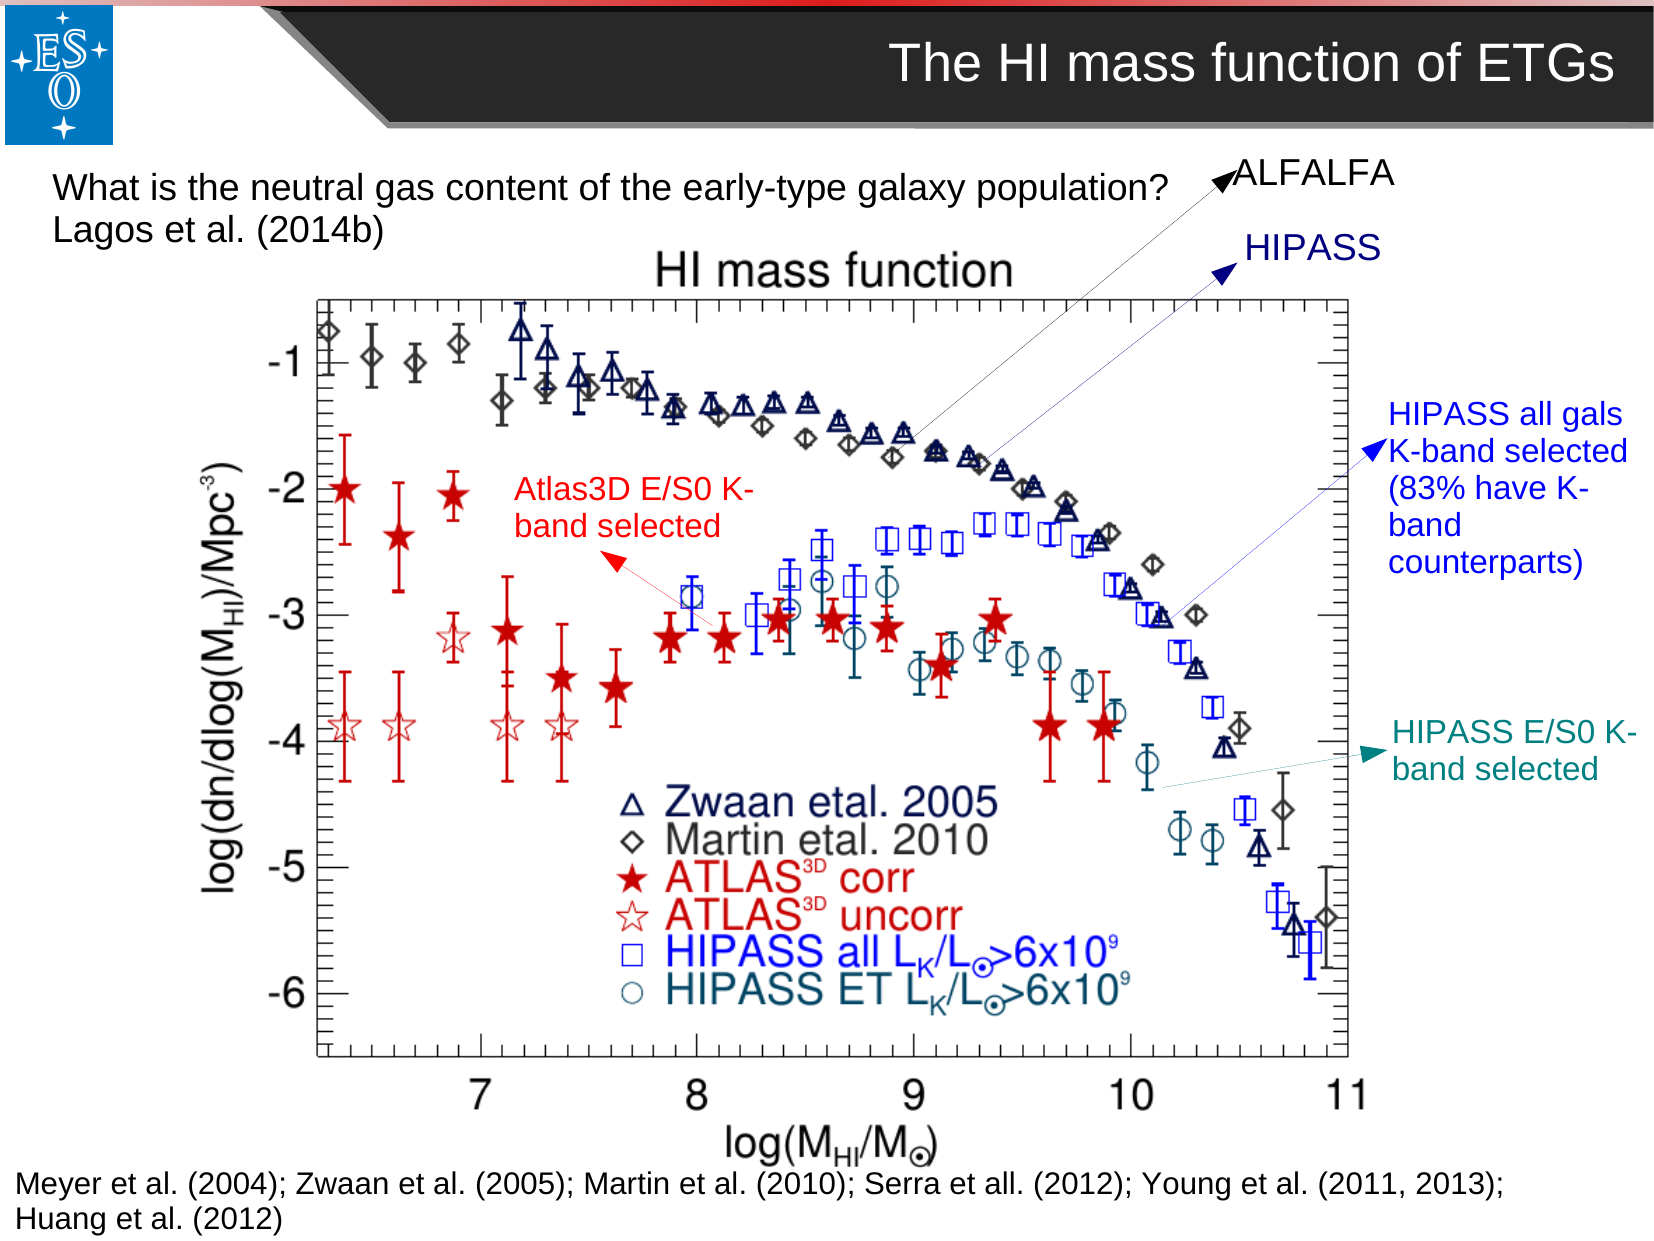

# The HI mass function of ETGs
ALFALFA
What is the neutral gas content of the early-type galaxy population?
Lagos et al. (2014b)
HIPASS
HIPASS all gals K-band selected
(83% have K-band counterparts)
Atlas3D E/S0 K-band selected
HIPASS E/S0 K-band selected
Meyer et al. (2004); Zwaan et al. (2005); Martin et al. (2010); Serra et all. (2012); Young et al. (2011, 2013); Huang et al. (2012)